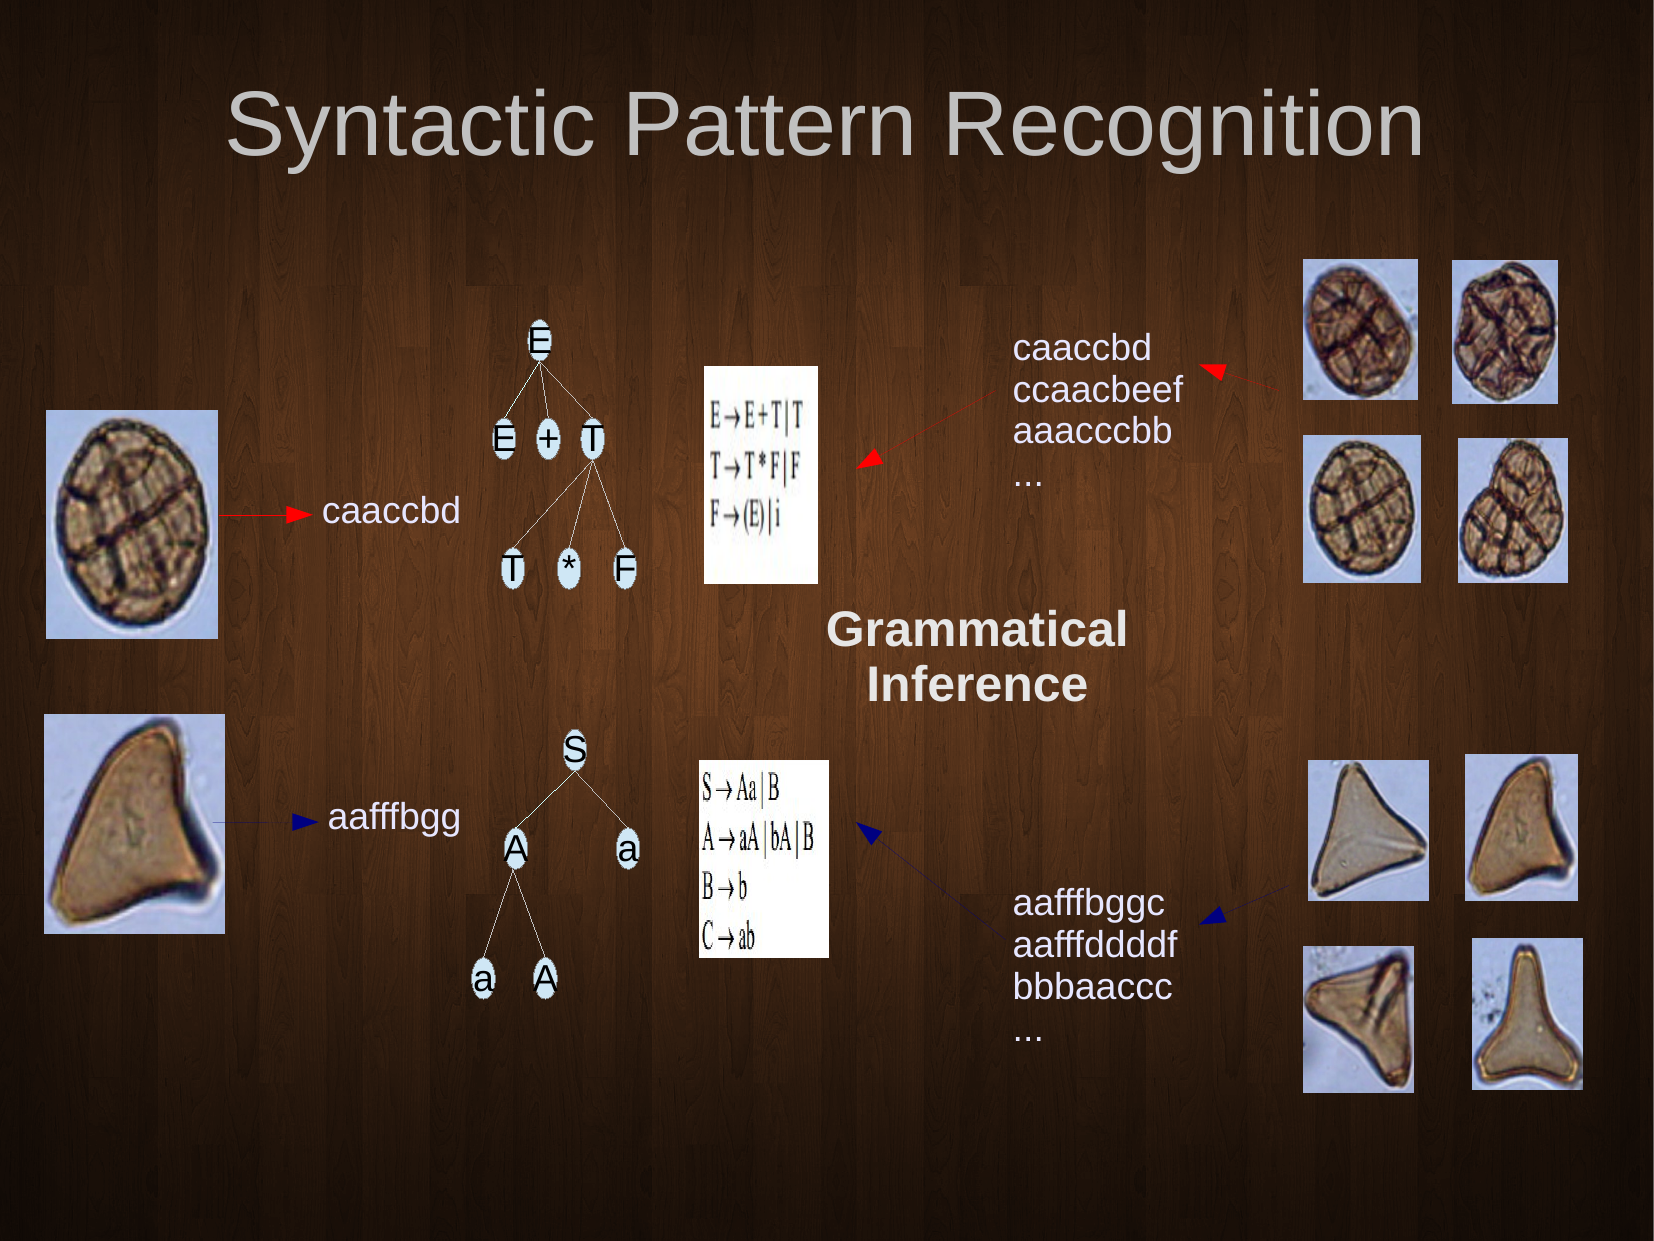

# Syntactic Pattern Recognition
caaccbd
ccaacbeef
aaacccbb
...
E
E
E
+
T
T
caaccbd
T
F
T
*
F
*
Grammatical
Inference
S
aafffbgg
A
a
aafffbggcaafffddddf
bbbaaccc
...
A
a